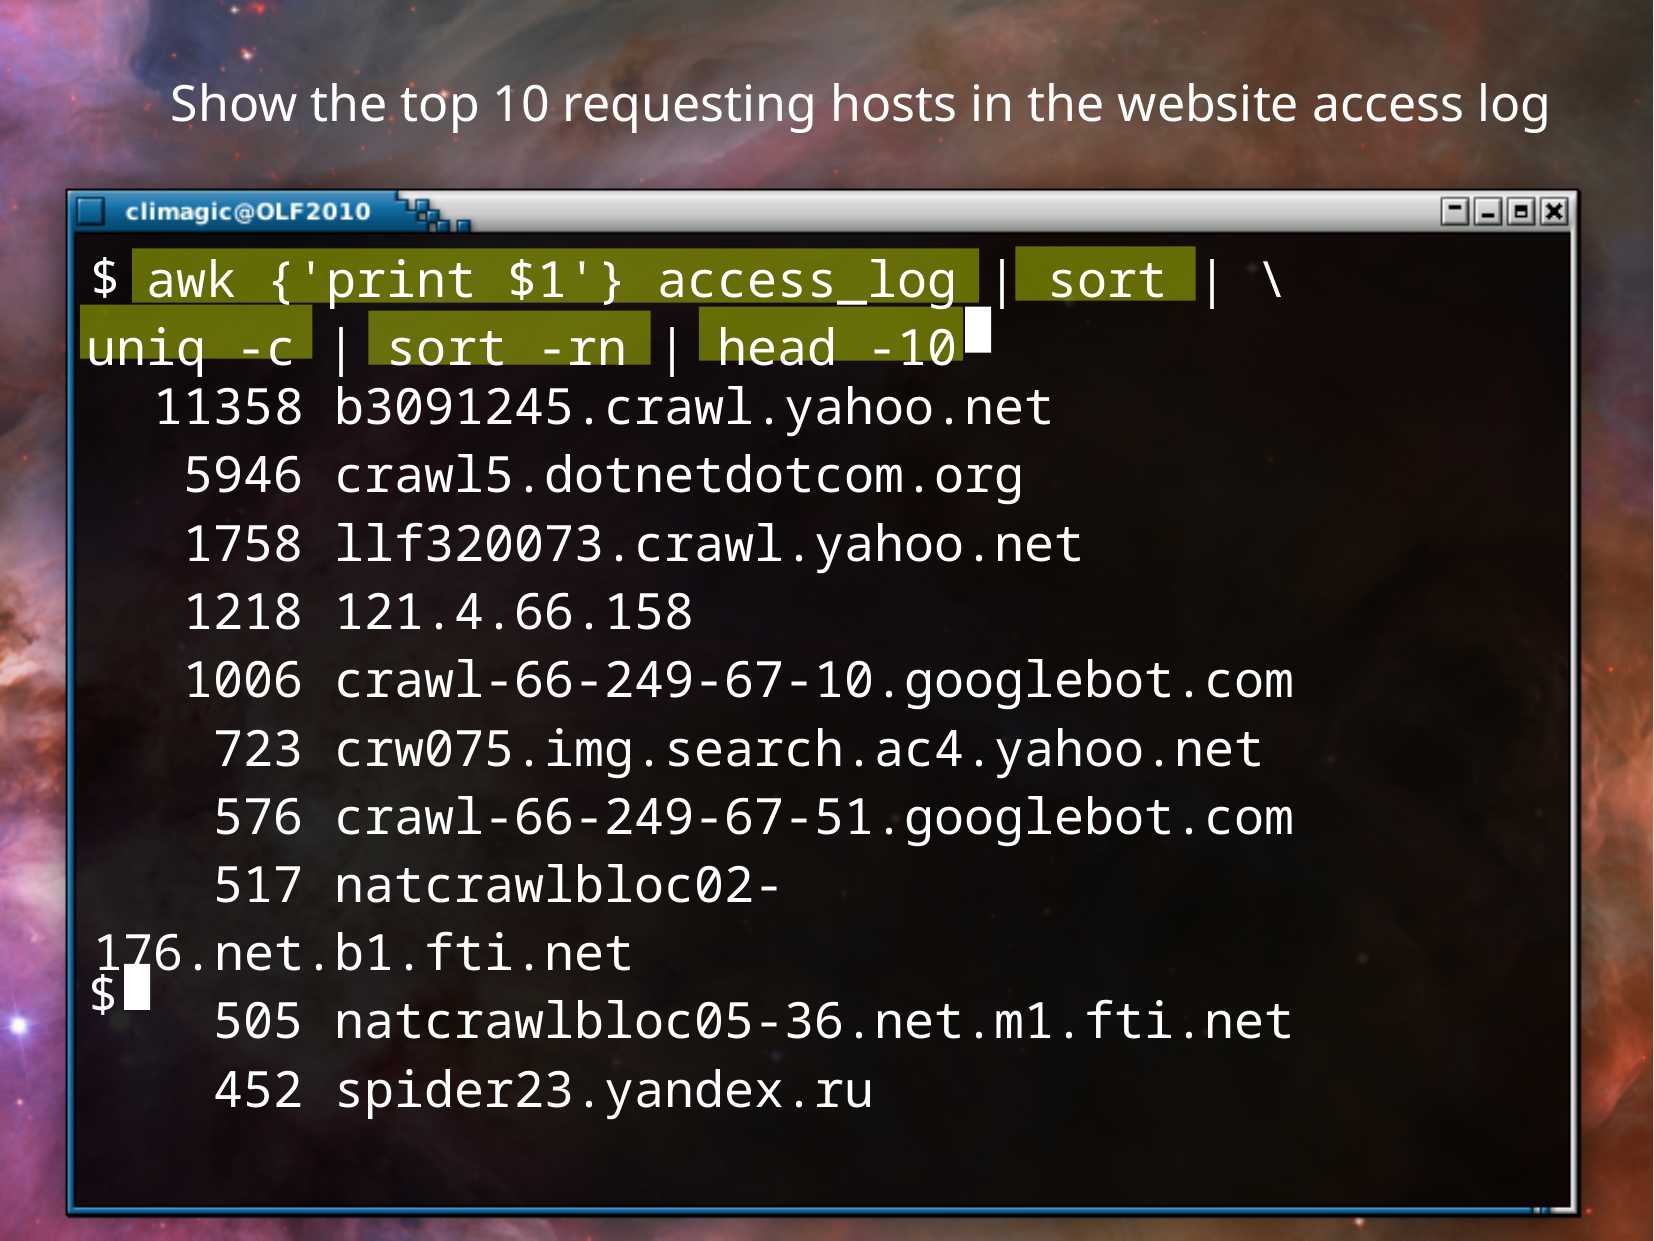

Show the top 10 requesting hosts in the website access log
$
#
 awk {'print $1'} access_log | sort | \
uniq -c | sort -rn | head -10
 11358 b3091245.crawl.yahoo.net
 5946 crawl5.dotnetdotcom.org
 1758 llf320073.crawl.yahoo.net
 1218 121.4.66.158
 1006 crawl-66-249-67-10.googlebot.com
 723 crw075.img.search.ac4.yahoo.net
 576 crawl-66-249-67-51.googlebot.com
 517 natcrawlbloc02-176.net.b1.fti.net
 505 natcrawlbloc05-36.net.m1.fti.net
 452 spider23.yandex.ru
$